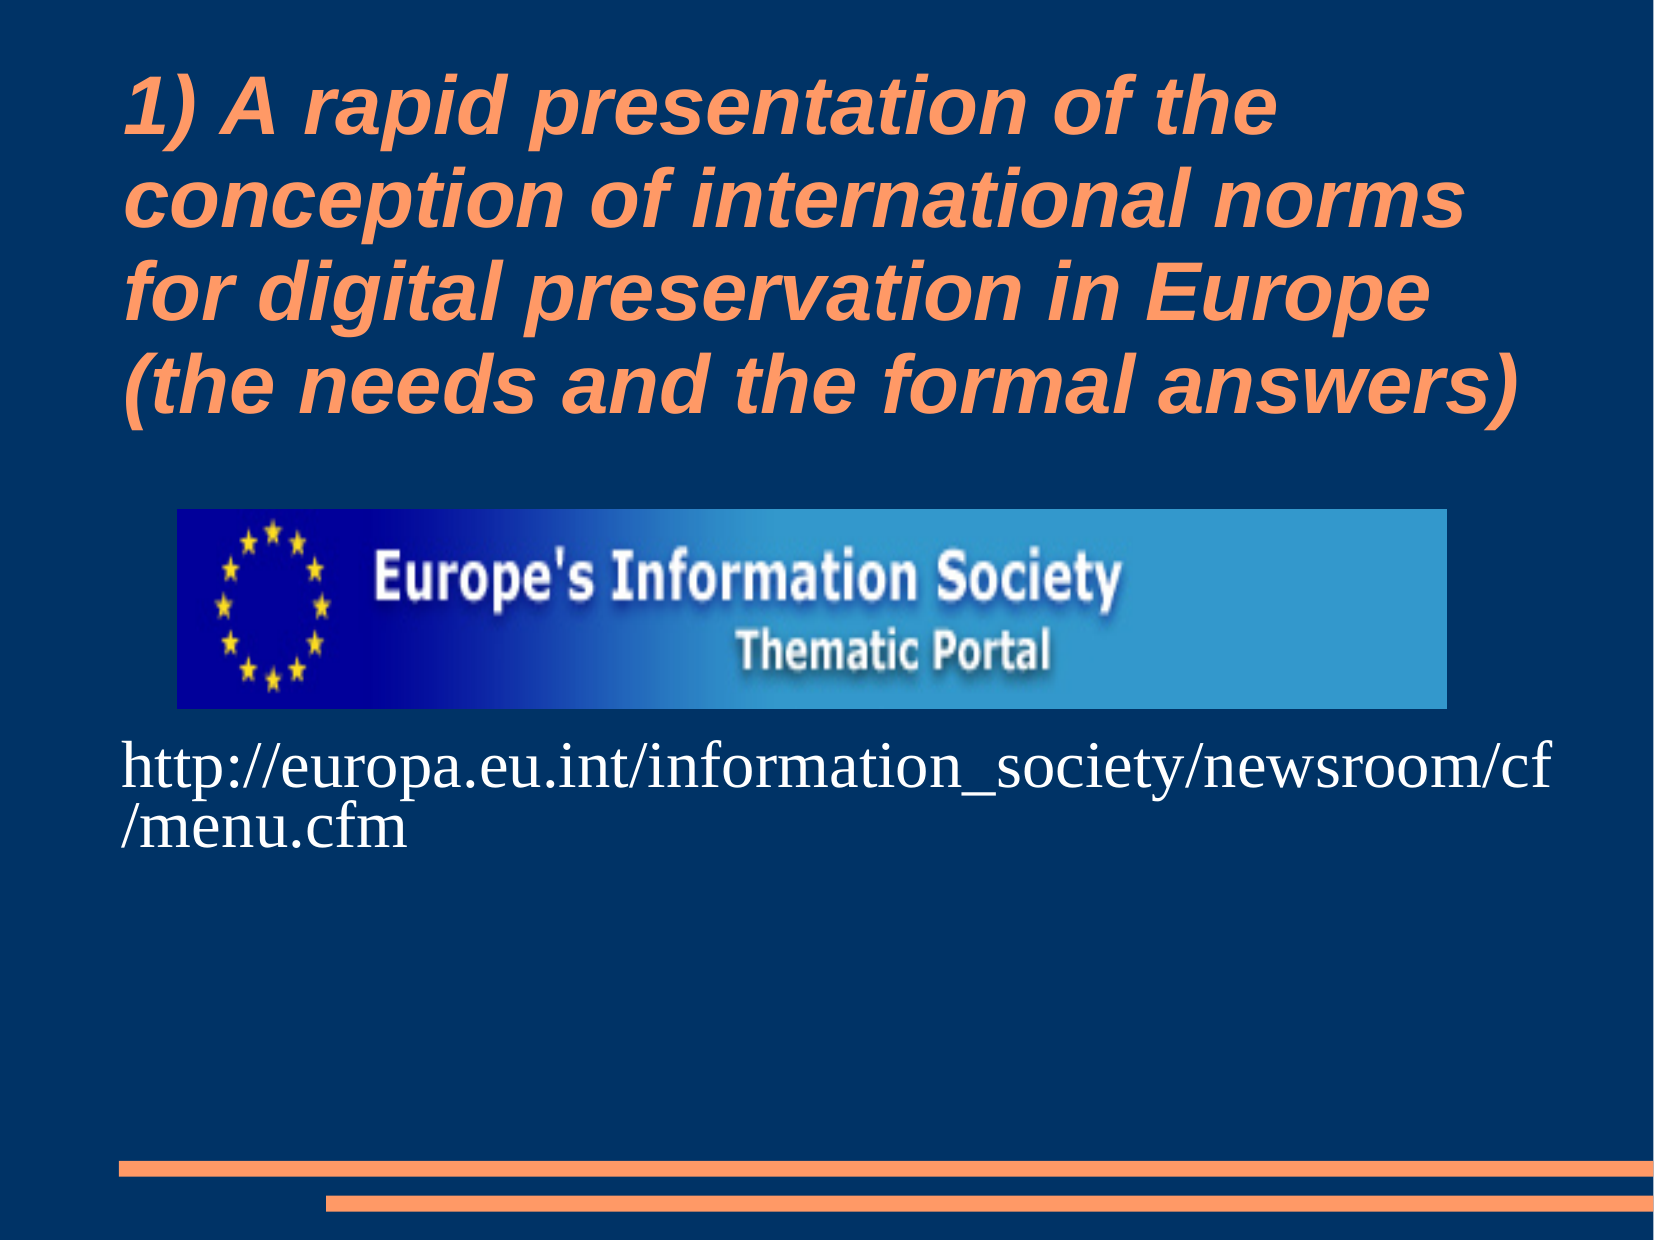

# 1) A rapid presentation of the conception of international norms for digital preservation in Europe (the needs and the formal answers)
http://europa.eu.int/information_society/newsroom/cf/menu.cfm